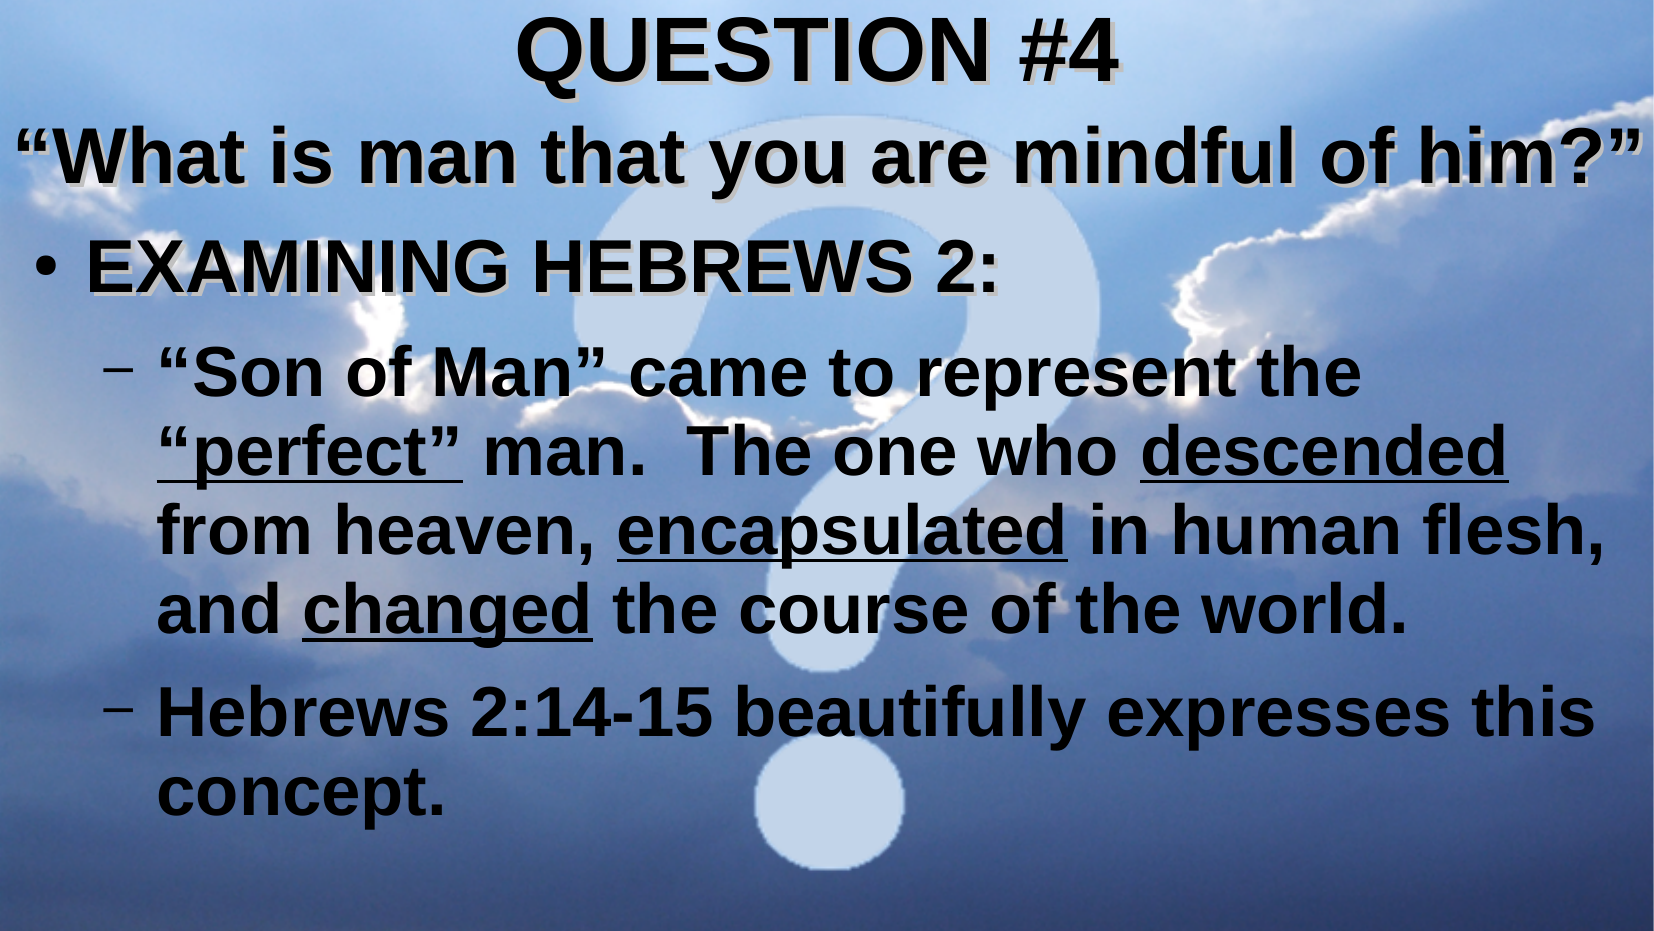

# QUESTION #4 “What is man that you are mindful of him?”
EXAMINING HEBREWS 2:
“Son of Man” came to represent the “perfect” man. The one who descended from heaven, encapsulated in human flesh, and changed the course of the world.
Hebrews 2:14-15 beautifully expresses this concept.